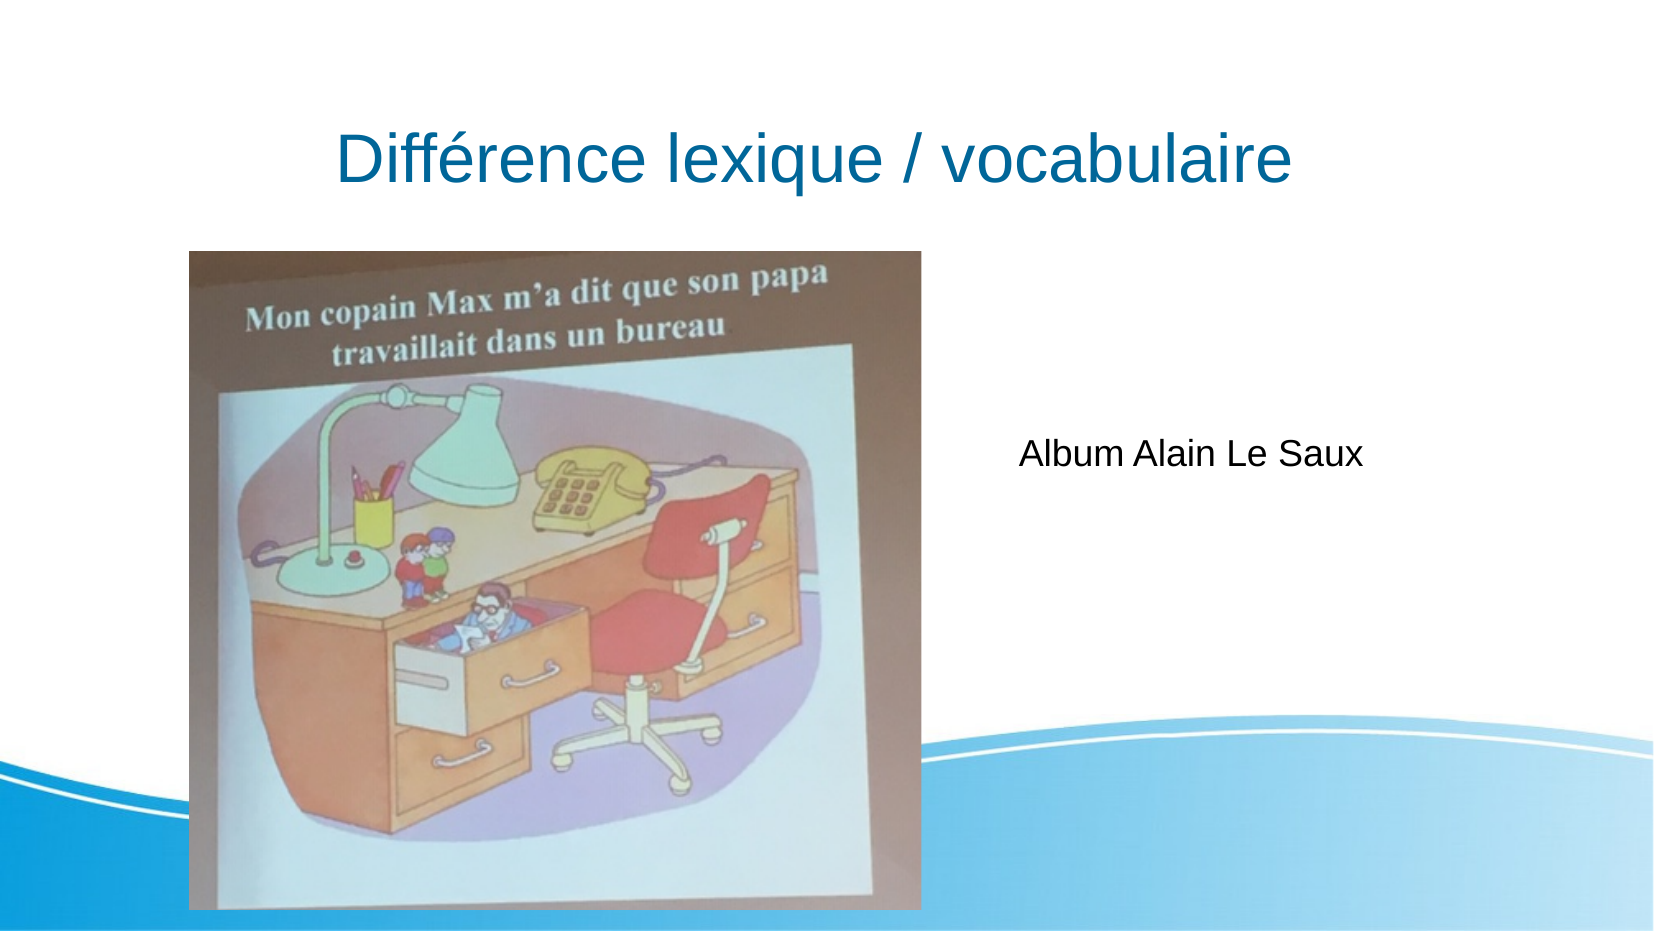

# Différence lexique / vocabulaire
Album Alain Le Saux